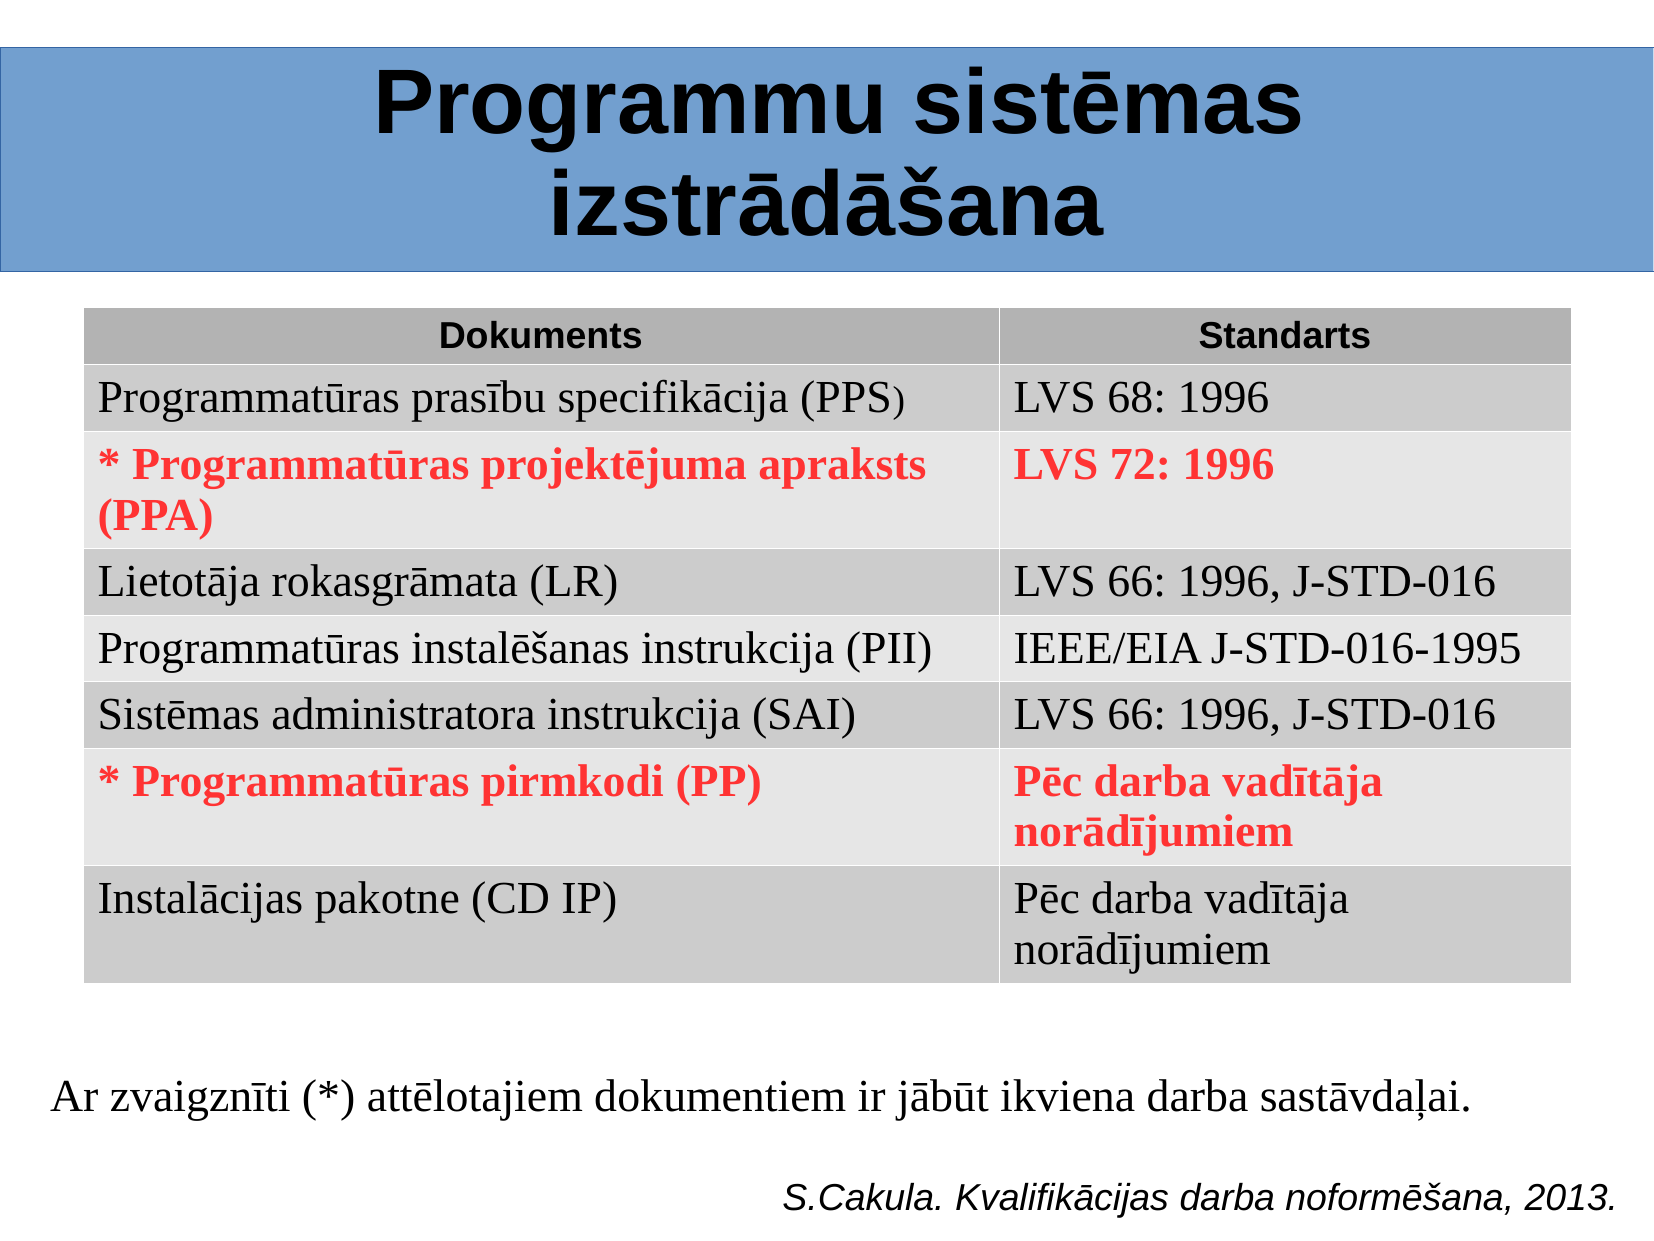

# Programmu sistēmas izstrādāšana
| Dokuments | Standarts |
| --- | --- |
| Programmatūras prasību specifikācija (PPS) | LVS 68: 1996 |
| \* Programmatūras projektējuma apraksts (PPA) | LVS 72: 1996 |
| Lietotāja rokasgrāmata (LR) | LVS 66: 1996, J-STD-016 |
| Programmatūras instalēšanas instrukcija (PII) | IEEE/EIA J-STD-016-1995 |
| Sistēmas administratora instrukcija (SAI) | LVS 66: 1996, J-STD-016 |
| \* Programmatūras pirmkodi (PP) | Pēc darba vadītāja norādījumiem |
| Instalācijas pakotne (CD IP) | Pēc darba vadītāja norādījumiem |
Ar zvaigznīti (*) attēlotajiem dokumentiem ir jābūt ikviena darba sastāvdaļai.
S.Cakula. Kvalifikācijas darba noformēšana, 2013.